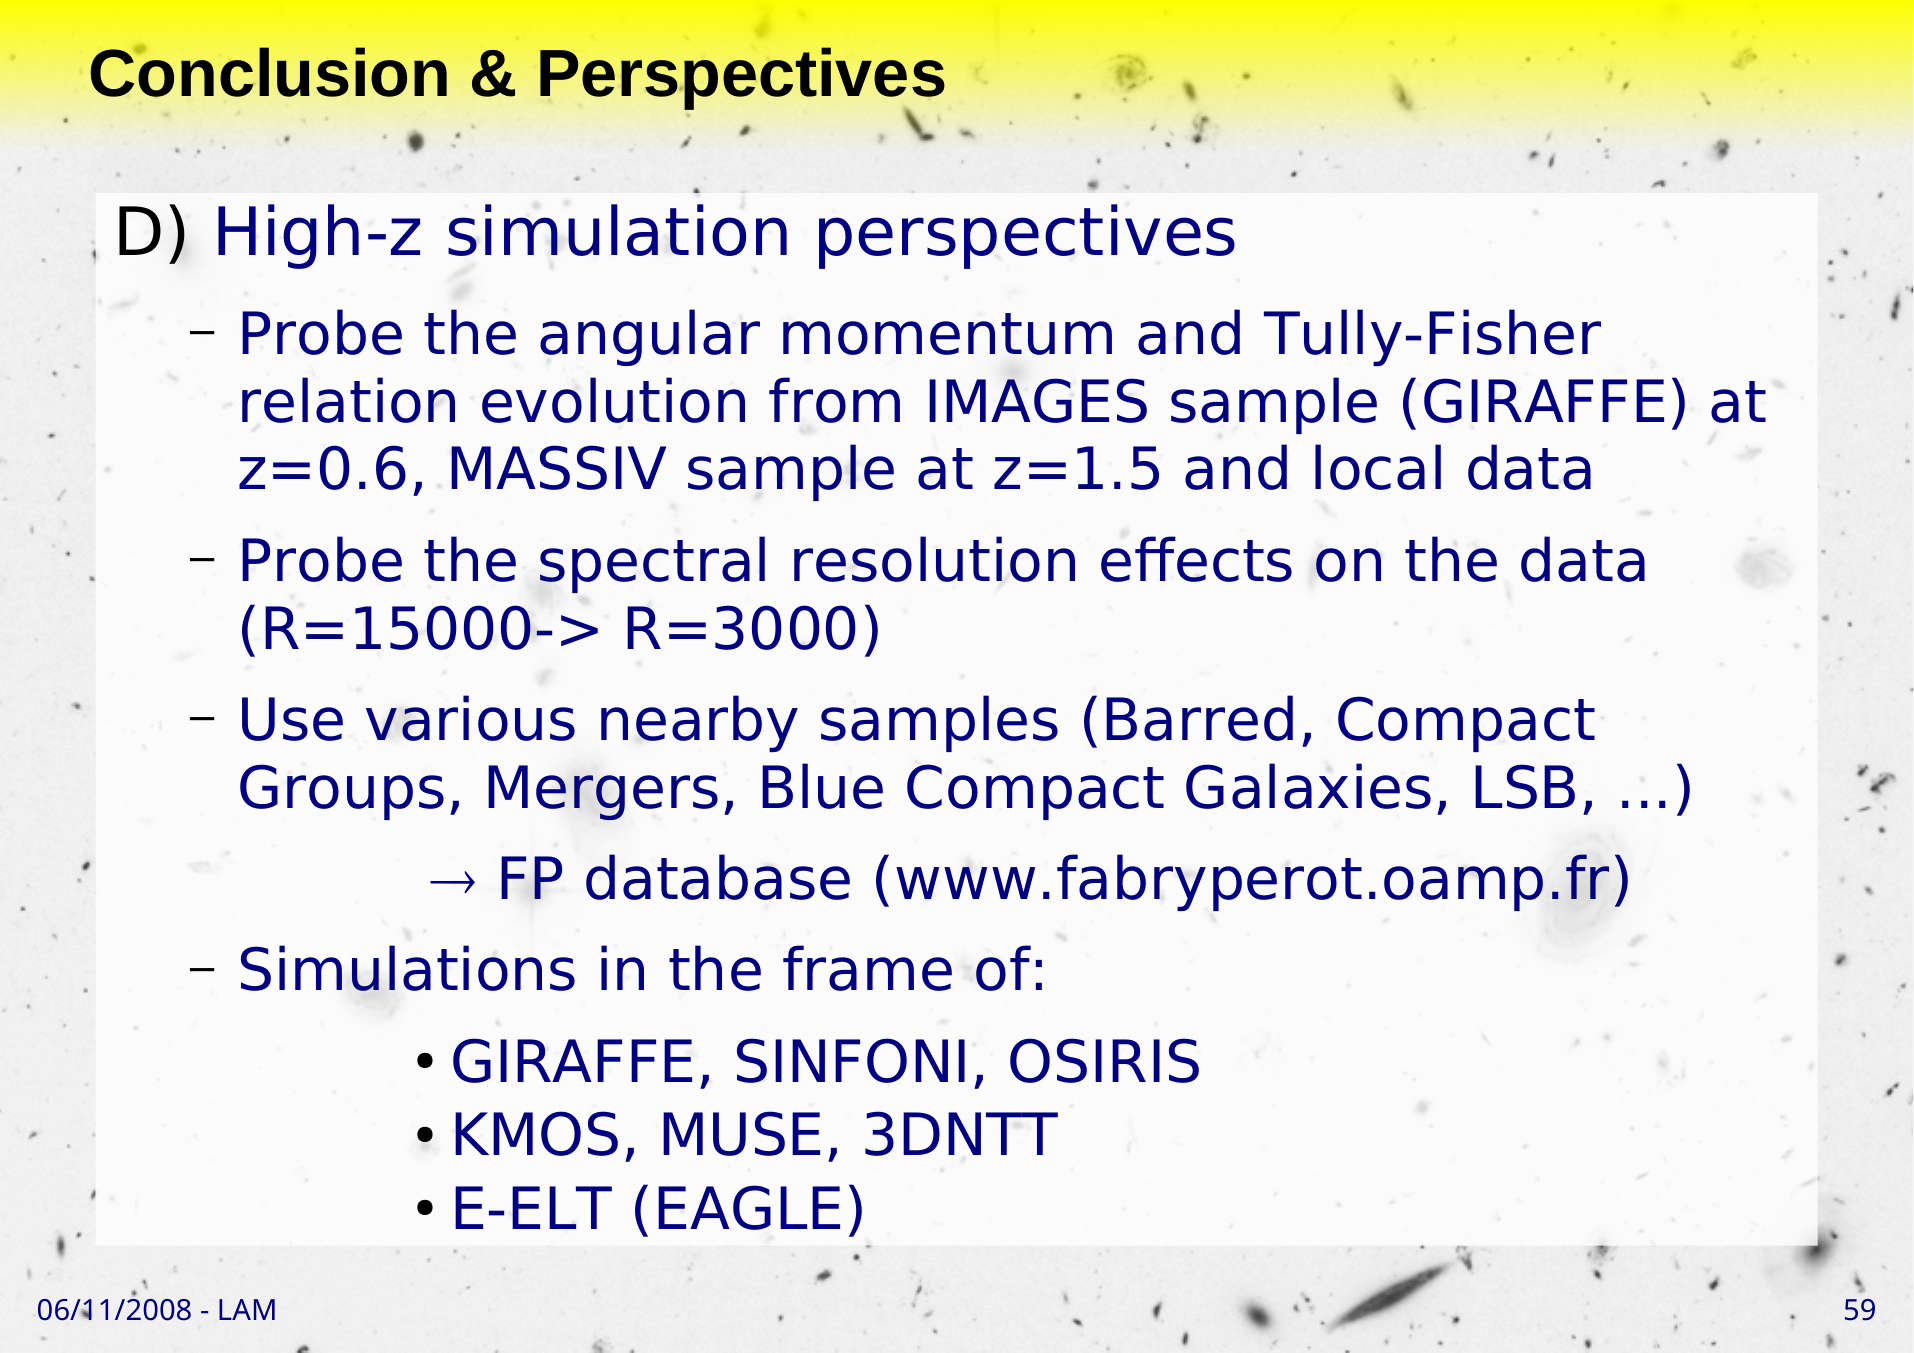

# Conclusion & Perspectives
 High-z simulation perspectives
Probe the angular momentum and Tully-Fisher relation evolution from IMAGES sample (GIRAFFE) at z=0.6, MASSIV sample at z=1.5 and local data
Probe the spectral resolution effects on the data (R=15000-> R=3000)
Use various nearby samples (Barred, Compact Groups, Mergers, Blue Compact Galaxies, LSB, ...)
 ® FP database (www.fabryperot.oamp.fr)
Simulations in the frame of:
GIRAFFE, SINFONI, OSIRIS
KMOS, MUSE, 3DNTT
E-ELT (EAGLE)
59
06/11/2008 - LAM